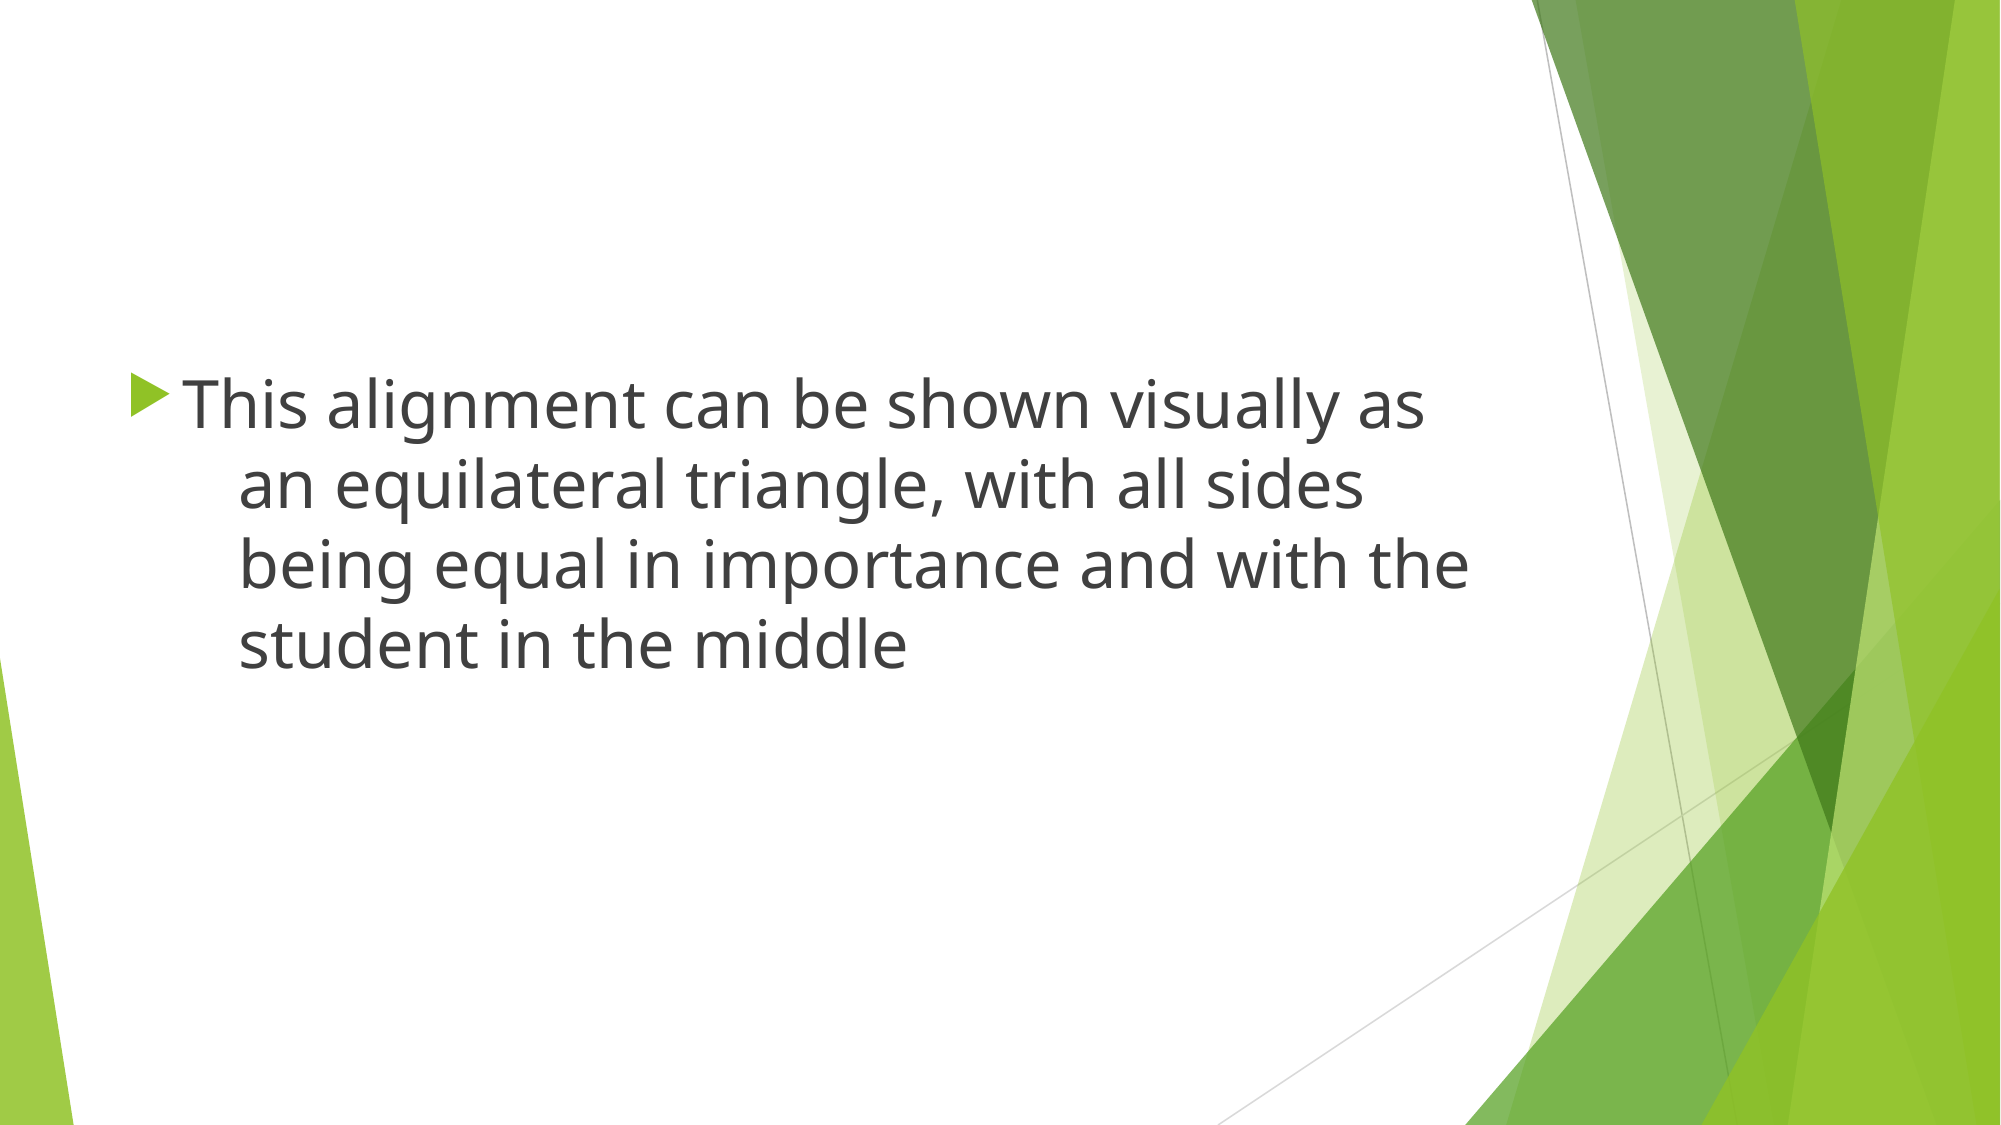

#
This alignment can be shown visually as an equilateral triangle, with all sides being equal in importance and with the student in the middle